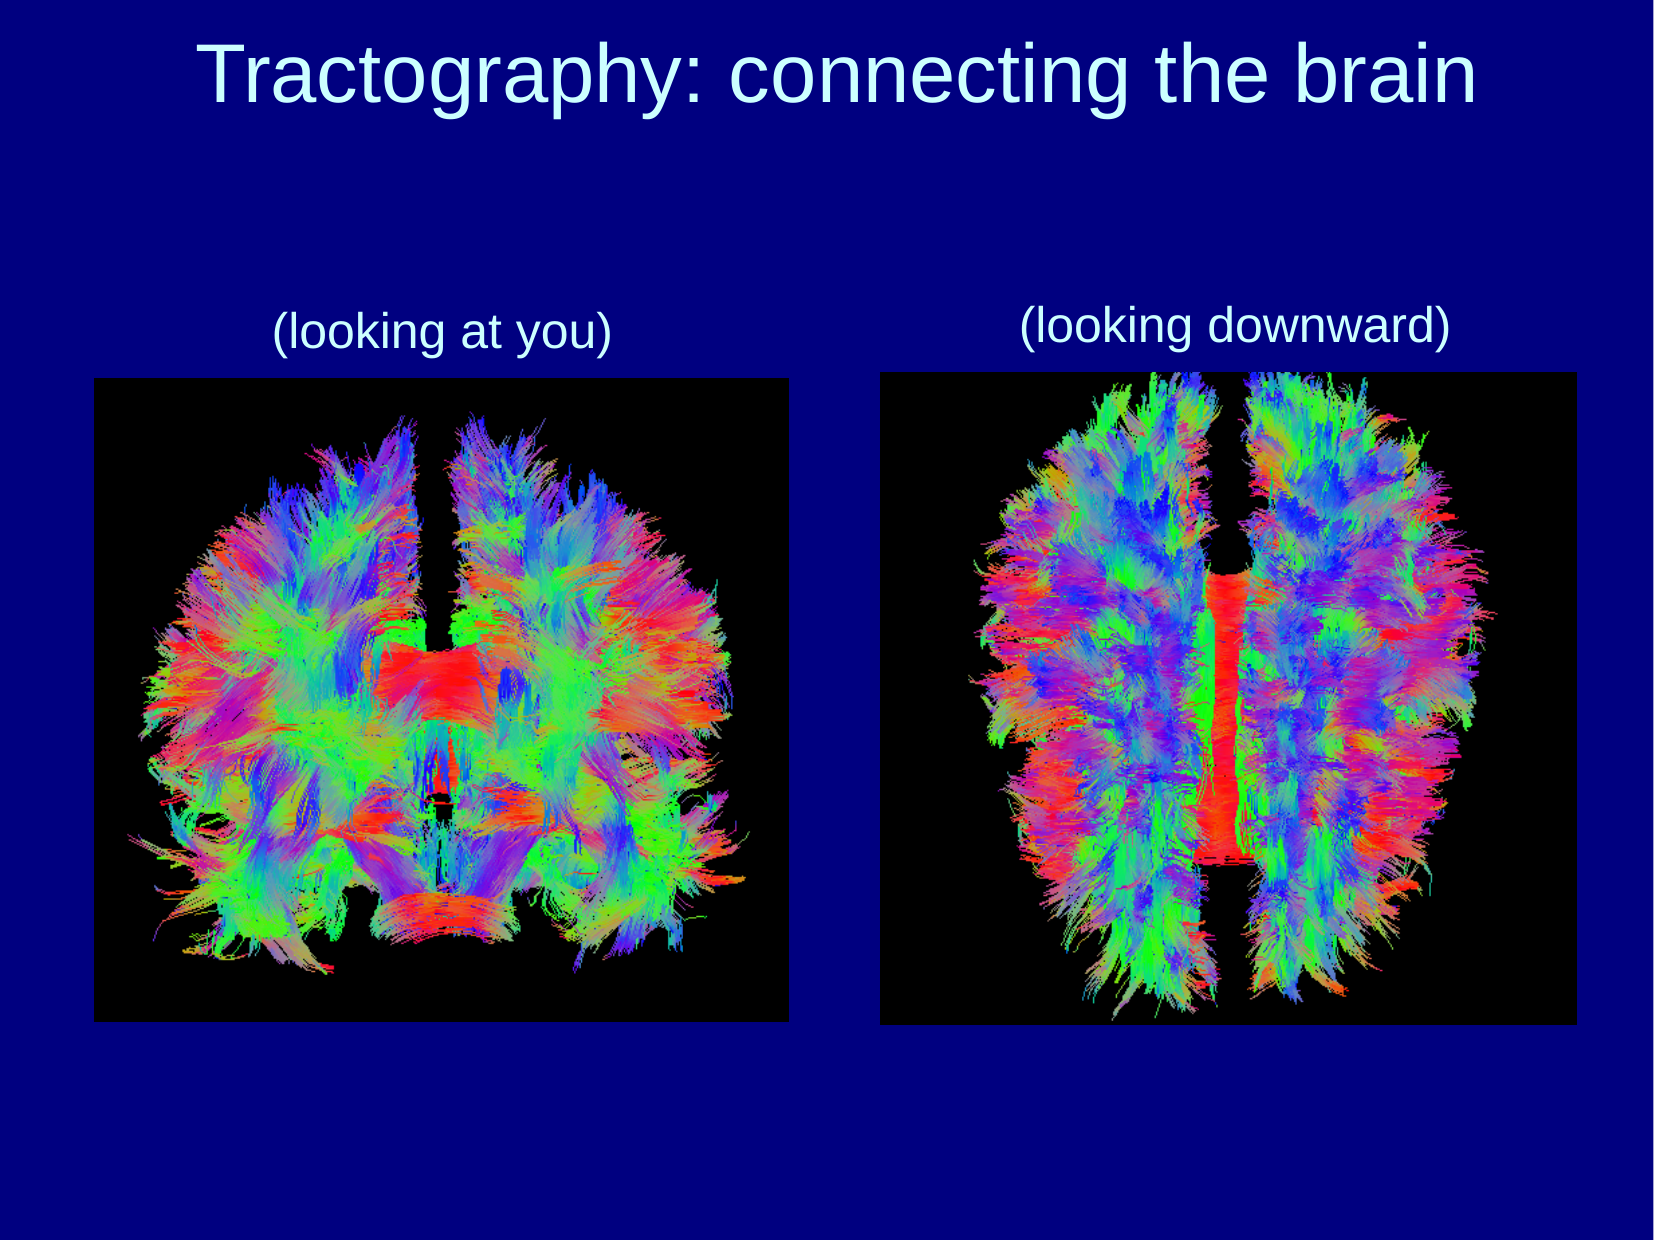

# Tractography: connecting the brain
(looking downward)
(looking at you)